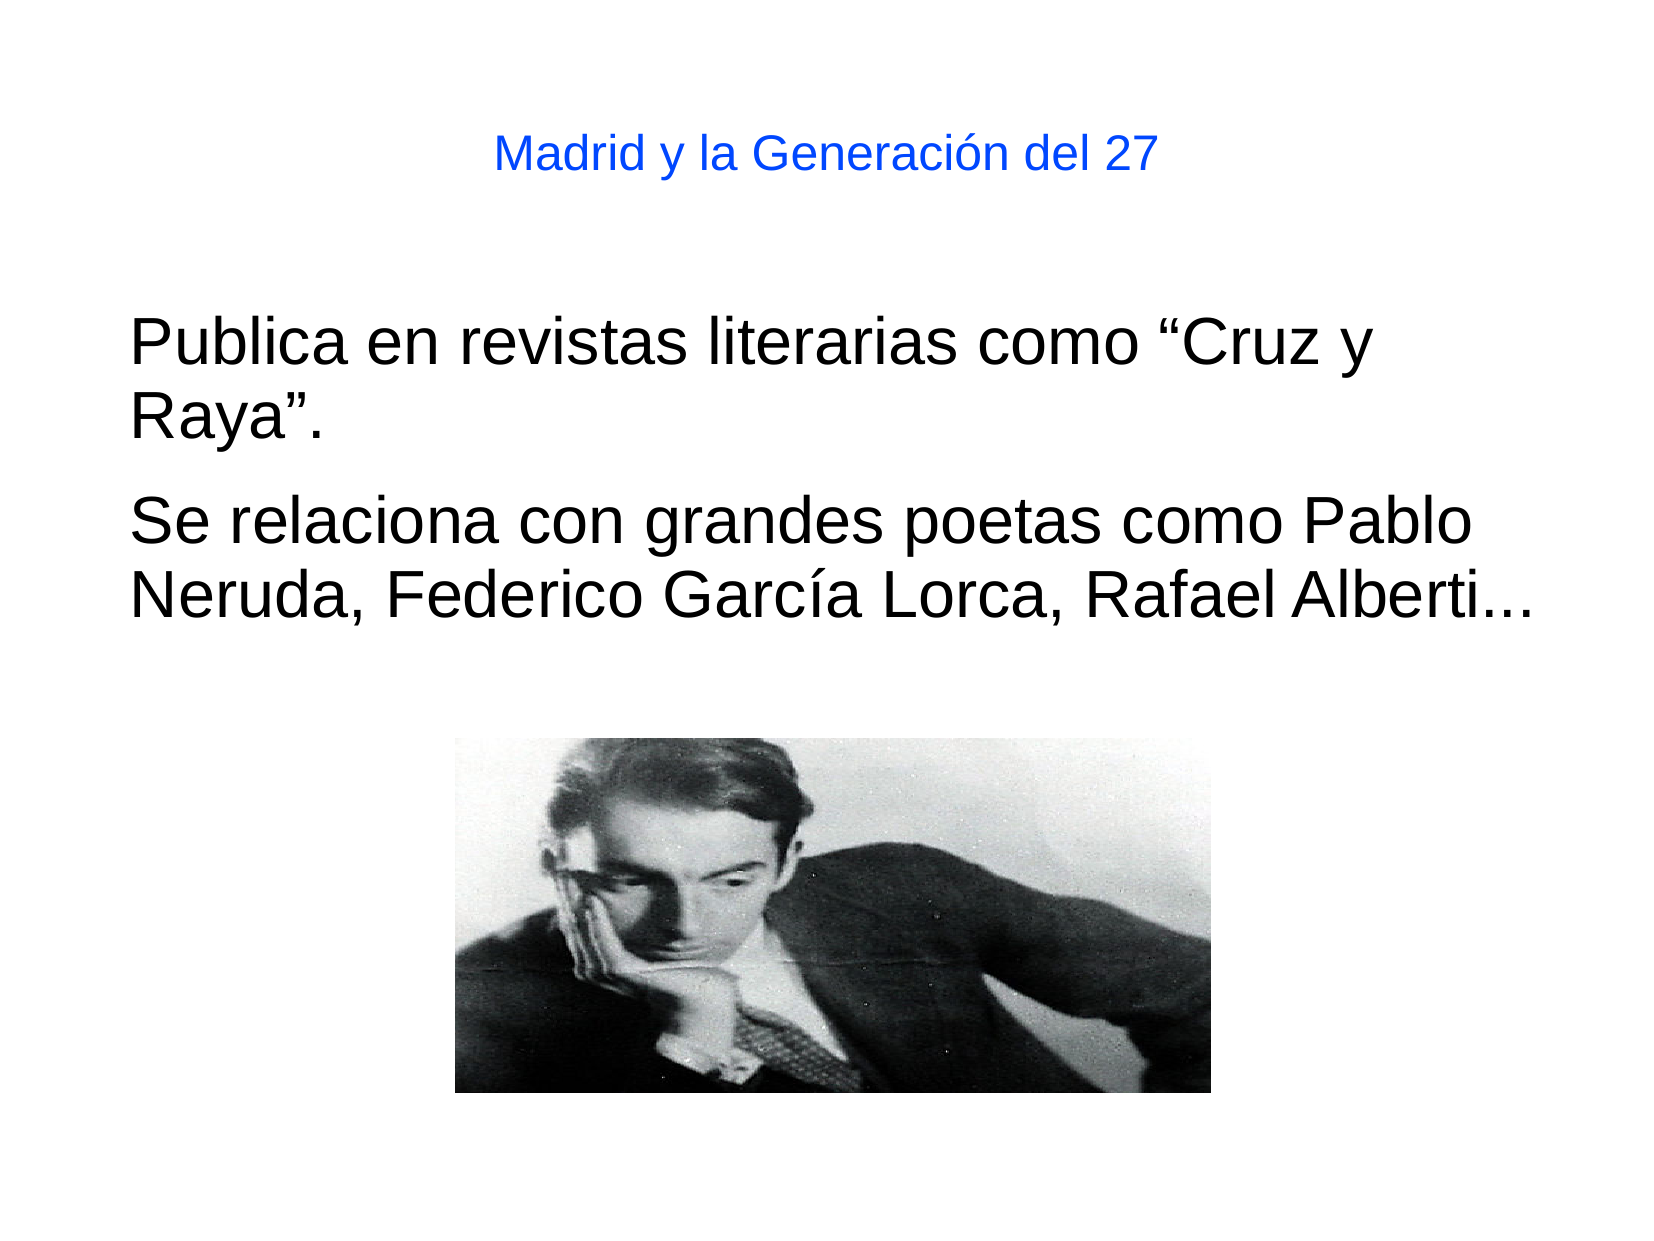

# Madrid y la Generación del 27
Publica en revistas literarias como “Cruz y Raya”.
Se relaciona con grandes poetas como Pablo Neruda, Federico García Lorca, Rafael Alberti...